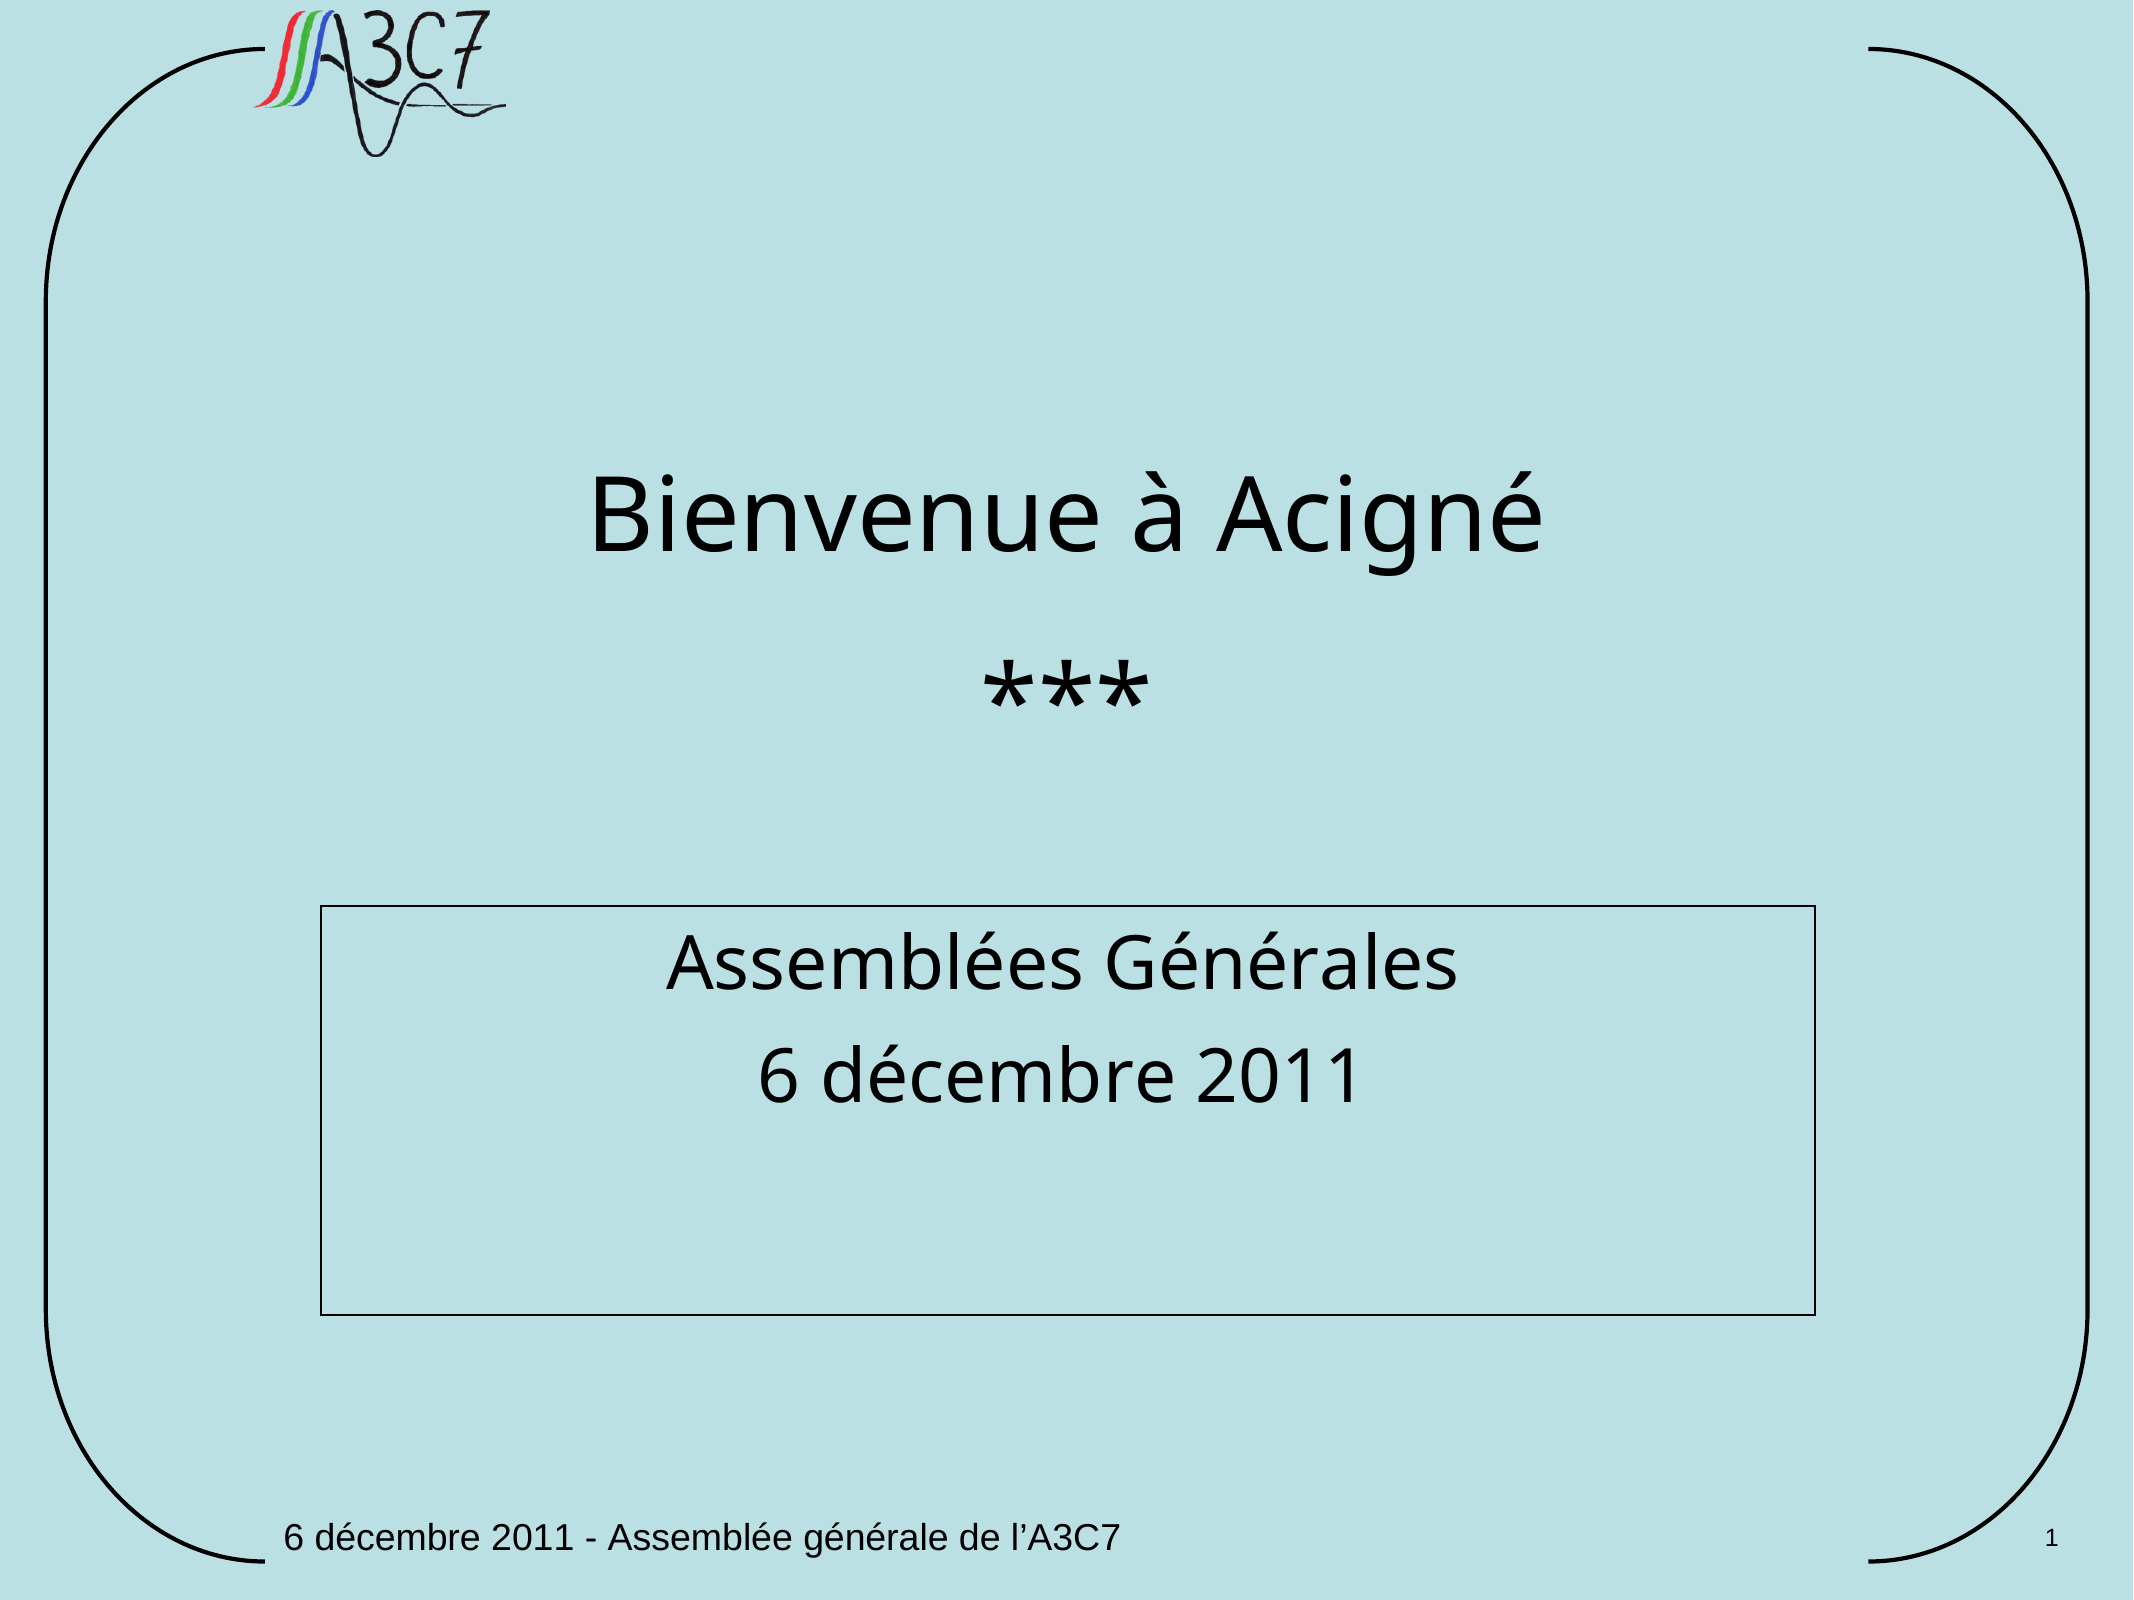

Bienvenue à Acigné
***
# Assemblées Générales
6 décembre 2011
6 décembre 2011 - Assemblée générale de l’A3C7
1